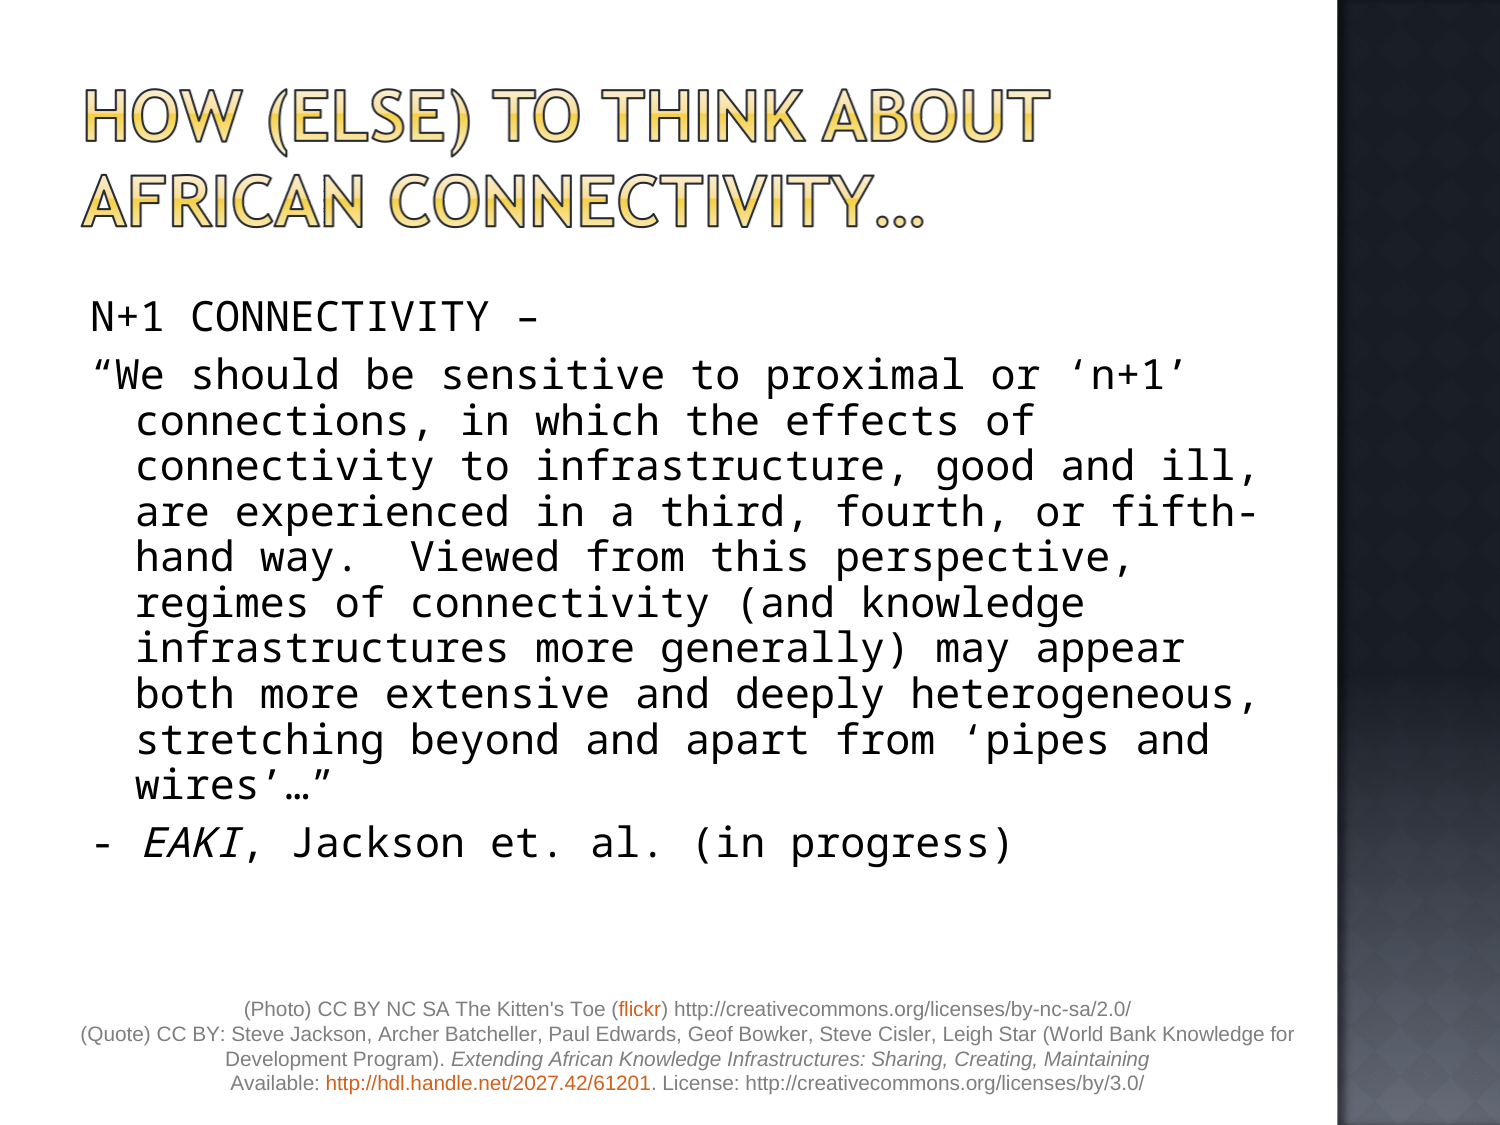

# N+1 CONNECTIVITY –
“We should be sensitive to proximal or ‘n+1’ connections, in which the effects of connectivity to infrastructure, good and ill, are experienced in a third, fourth, or fifth-hand way. Viewed from this perspective, regimes of connectivity (and knowledge infrastructures more generally) may appear both more extensive and deeply heterogeneous, stretching beyond and apart from ‘pipes and wires’…”
- EAKI, Jackson et. al. (in progress)
(Photo) CC BY NC SA The Kitten's Toe (flickr) http://creativecommons.org/licenses/by-nc-sa/2.0/
(Quote) CC BY: Steve Jackson, Archer Batcheller, Paul Edwards, Geof Bowker, Steve Cisler, Leigh Star (World Bank Knowledge for Development Program). Extending African Knowledge Infrastructures: Sharing, Creating, Maintaining
Available: http://hdl.handle.net/2027.42/61201. License: http://creativecommons.org/licenses/by/3.0/